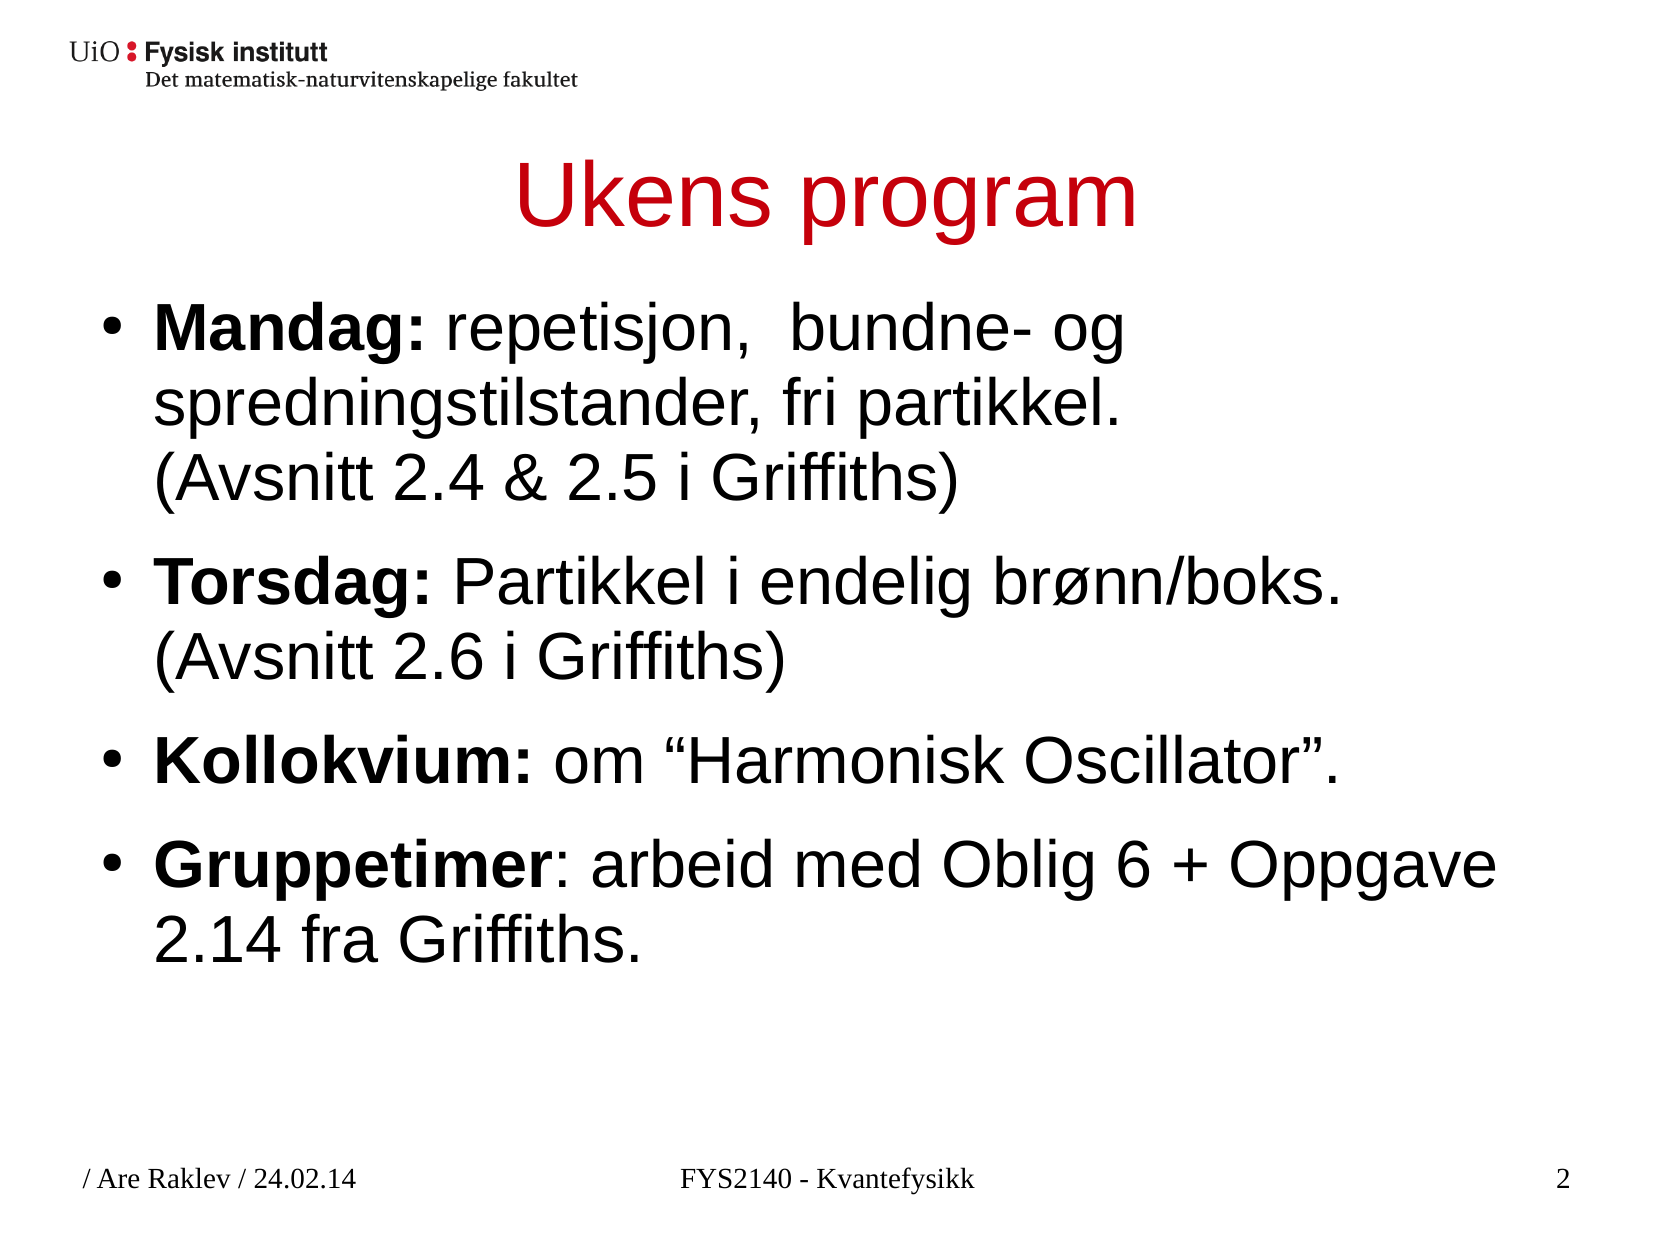

# Ukens program
Mandag: repetisjon, bundne- og spredningstilstander, fri partikkel.
(Avsnitt 2.4 & 2.5 i Griffiths)
Torsdag: Partikkel i endelig brønn/boks. (Avsnitt 2.6 i Griffiths)
Kollokvium: om “Harmonisk Oscillator”.
Gruppetimer: arbeid med Oblig 6 + Oppgave 2.14 fra Griffiths.
/ Are Raklev / 24.02.14
FYS2140 - Kvantefysikk
2